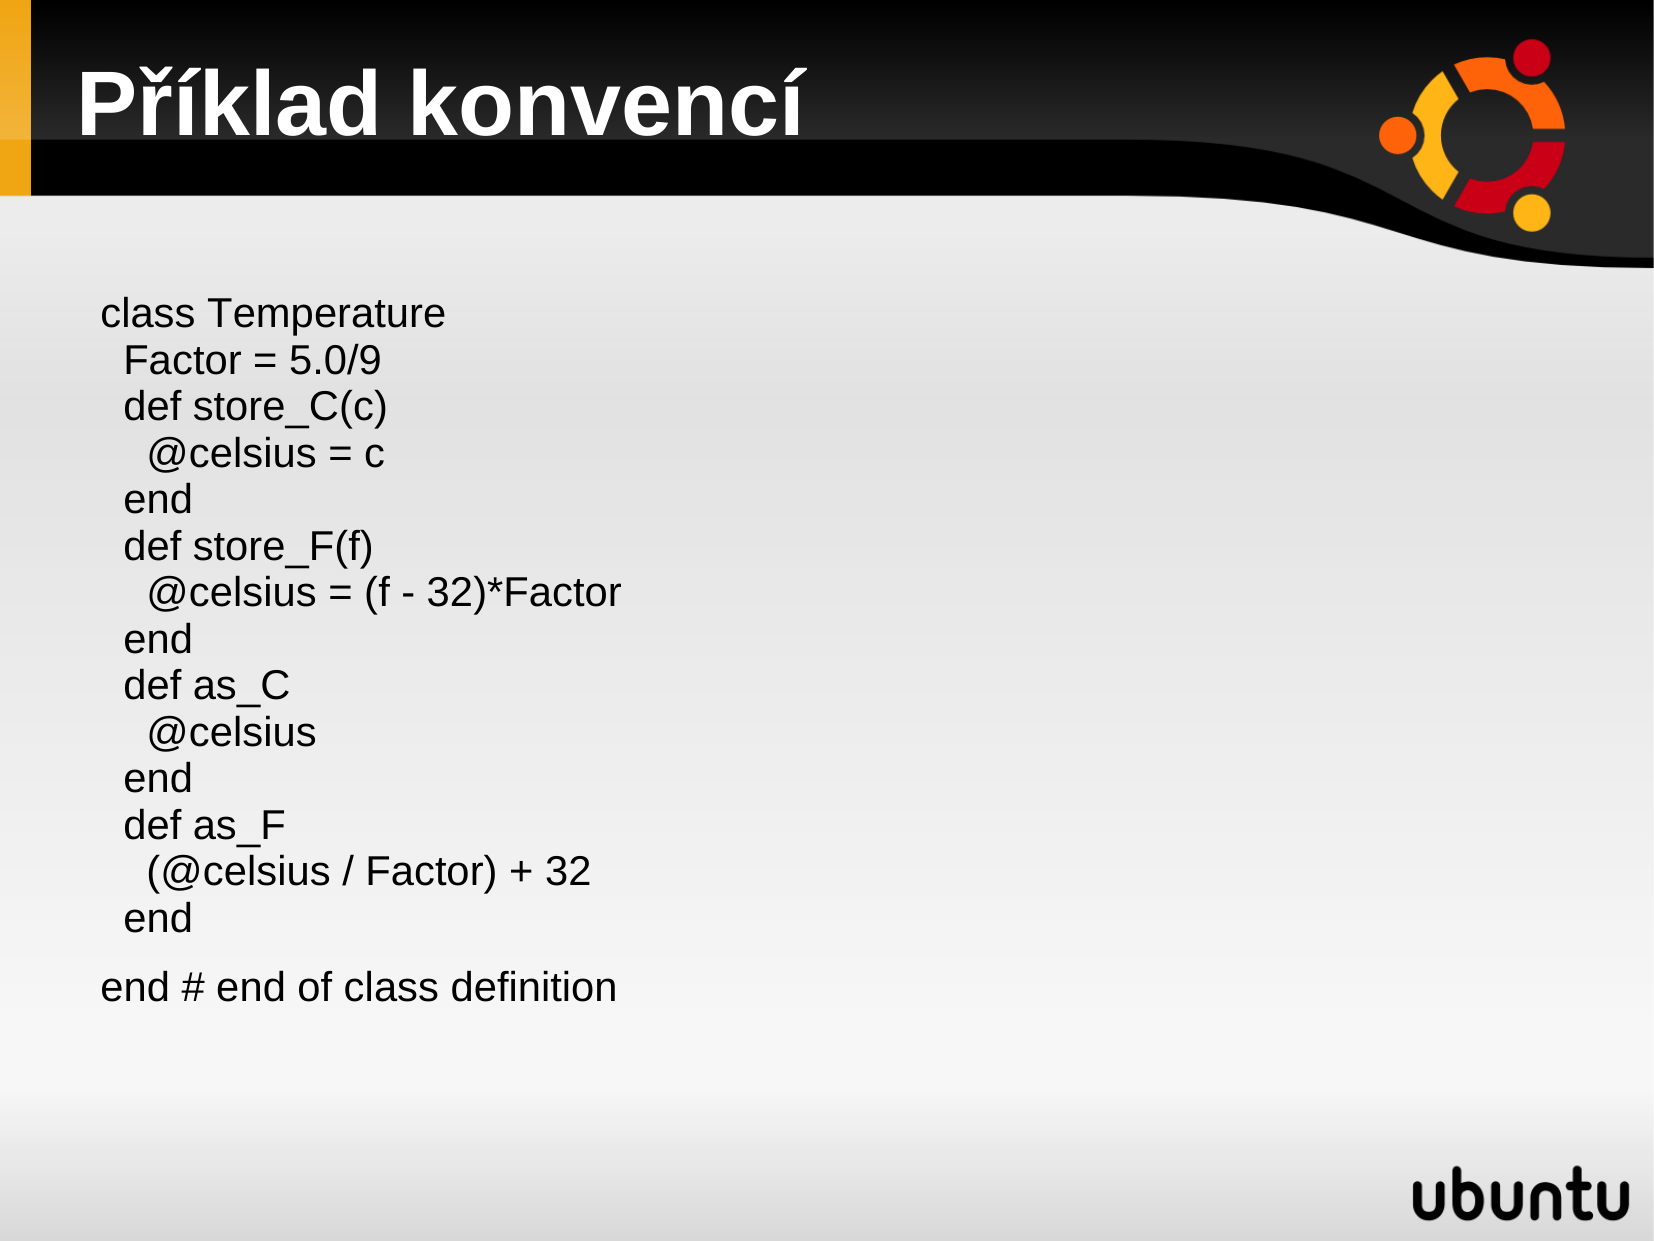

# Příklad konvencí
class Temperature
 Factor = 5.0/9
 def store_C(c)
 @celsius = c
 end
 def store_F(f)
 @celsius = (f - 32)*Factor
 end
 def as_C
 @celsius
 end
 def as_F
 (@celsius / Factor) + 32
 end
end # end of class definition